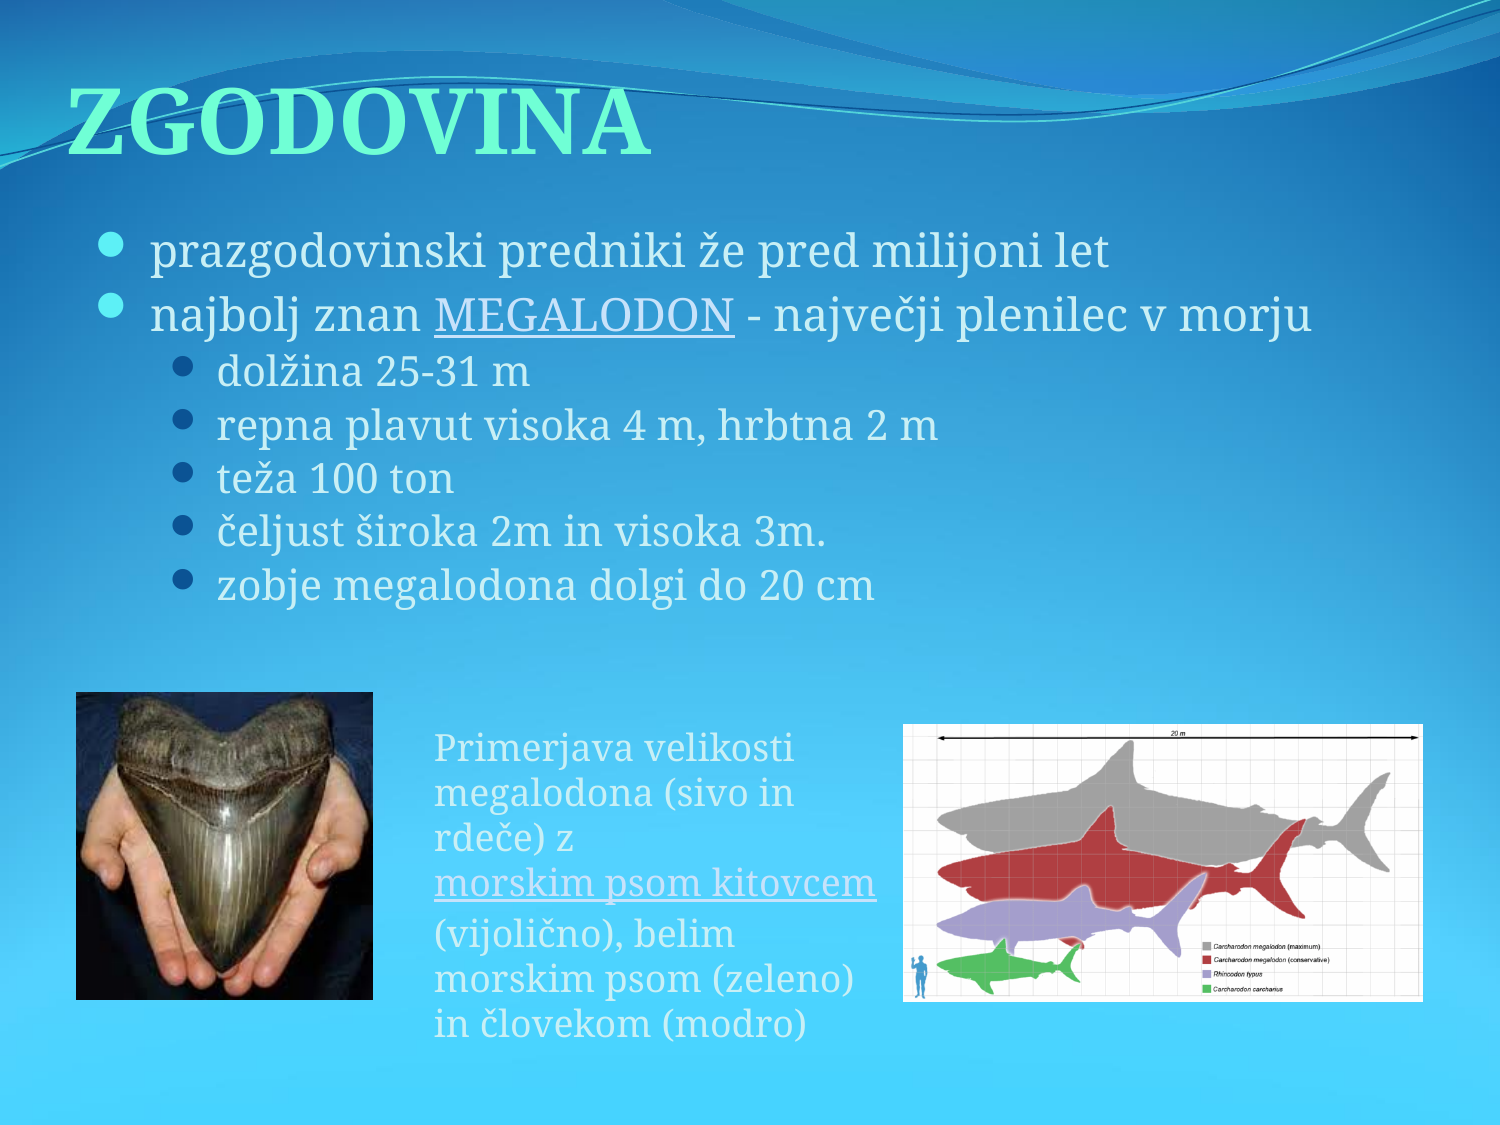

# ZGODOVINA
 prazgodovinski predniki že pred milijoni let
 najbolj znan MEGALODON - največji plenilec v morju
dolžina 25-31 m
repna plavut visoka 4 m, hrbtna 2 m
teža 100 ton
čeljust široka 2m in visoka 3m.
zobje megalodona dolgi do 20 cm
Primerjava velikosti megalodona (sivo in rdeče) z morskim psom kitovcem (vijolično), belim morskim psom (zeleno) in človekom (modro)